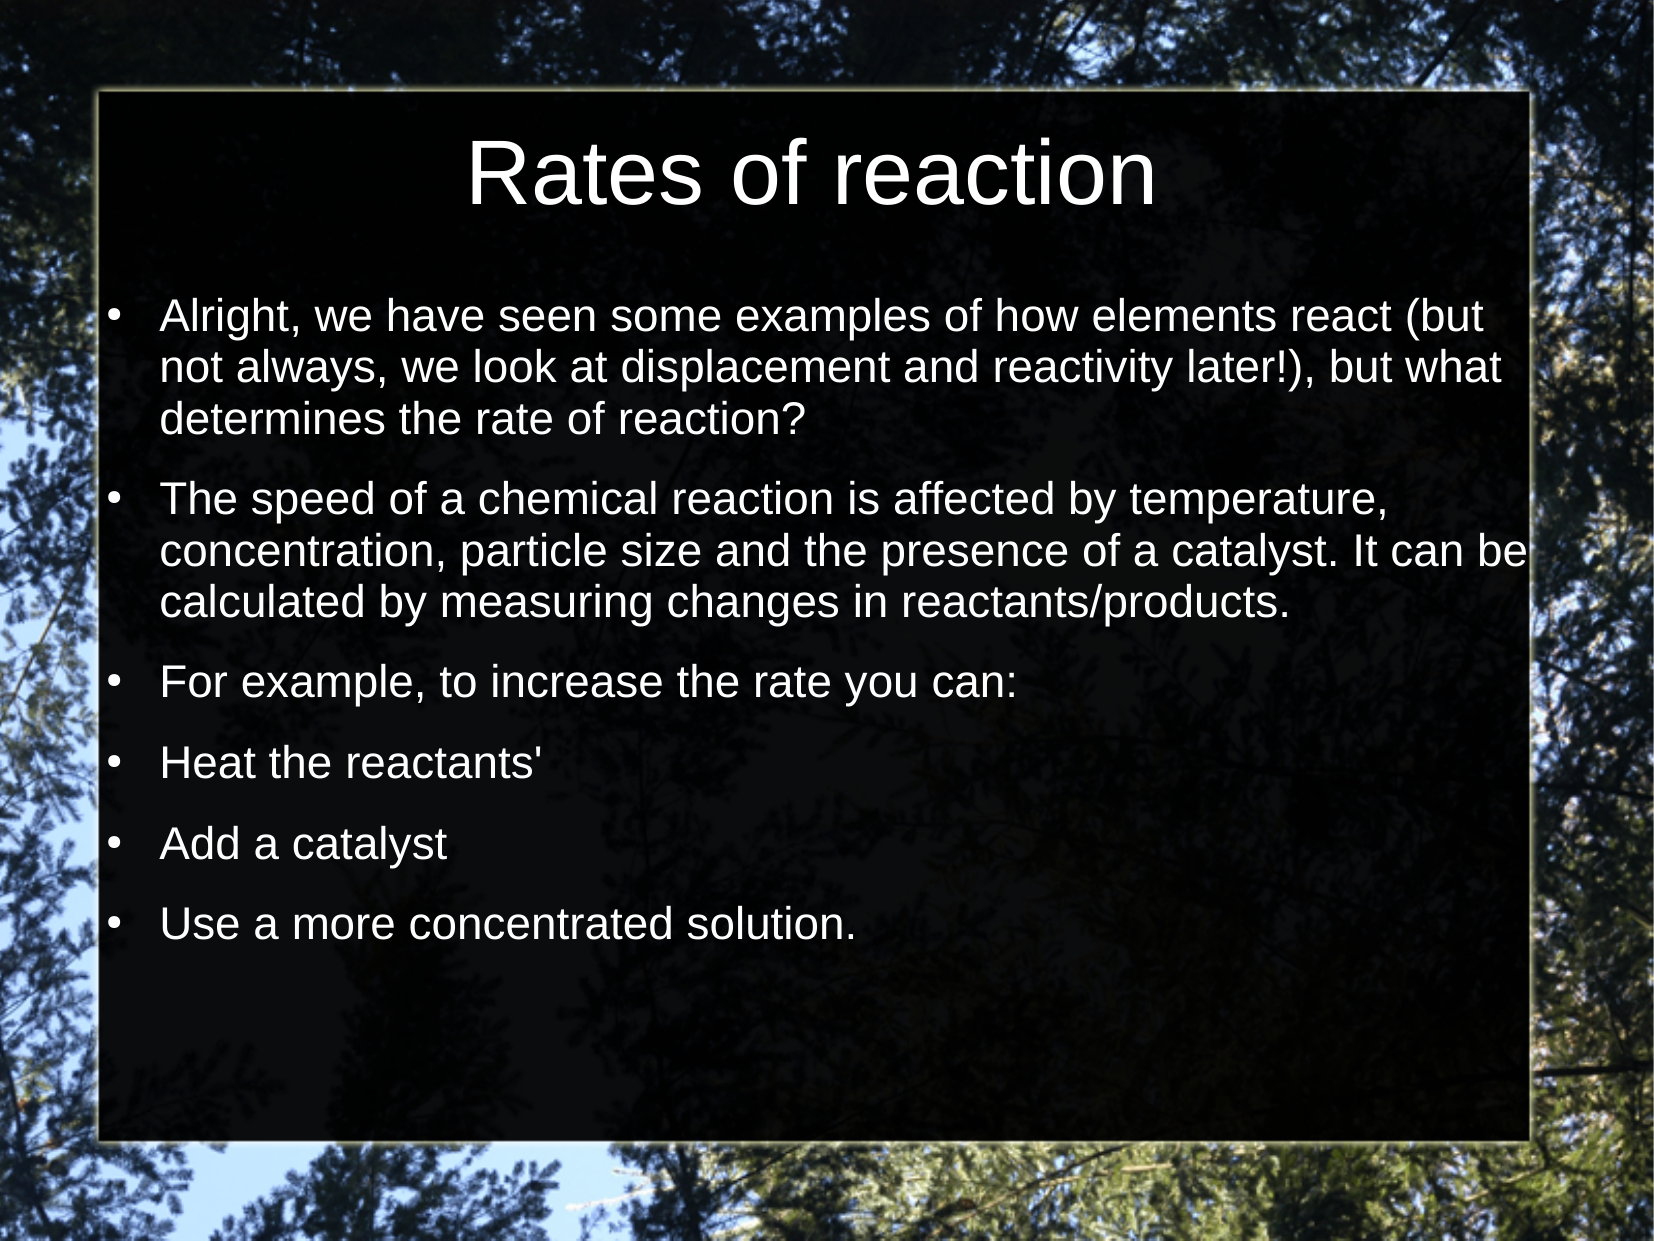

# Rates of reaction
Alright, we have seen some examples of how elements react (but not always, we look at displacement and reactivity later!), but what determines the rate of reaction?
The speed of a chemical reaction is affected by temperature, concentration, particle size and the presence of a catalyst. It can be calculated by measuring changes in reactants/products.
For example, to increase the rate you can:
Heat the reactants'
Add a catalyst
Use a more concentrated solution.